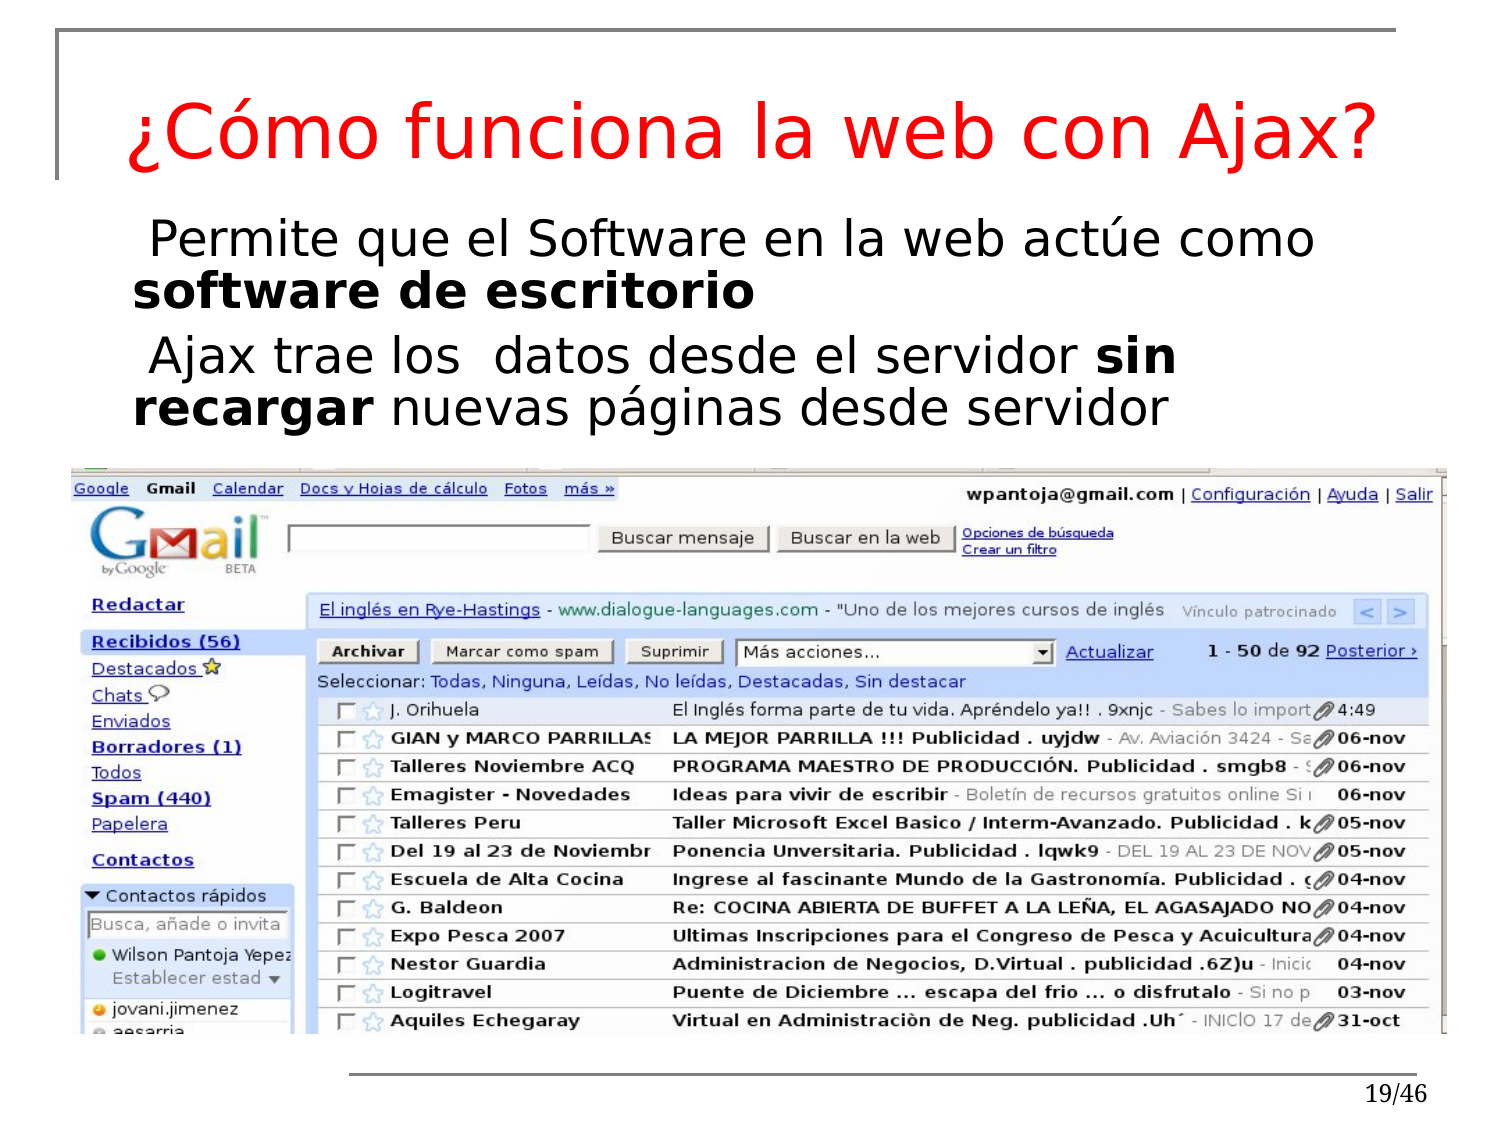

# ¿Cómo funciona la web con Ajax?
 Permite que el Software en la web actúe como software de escritorio
 Ajax trae los datos desde el servidor sin recargar nuevas páginas desde servidor